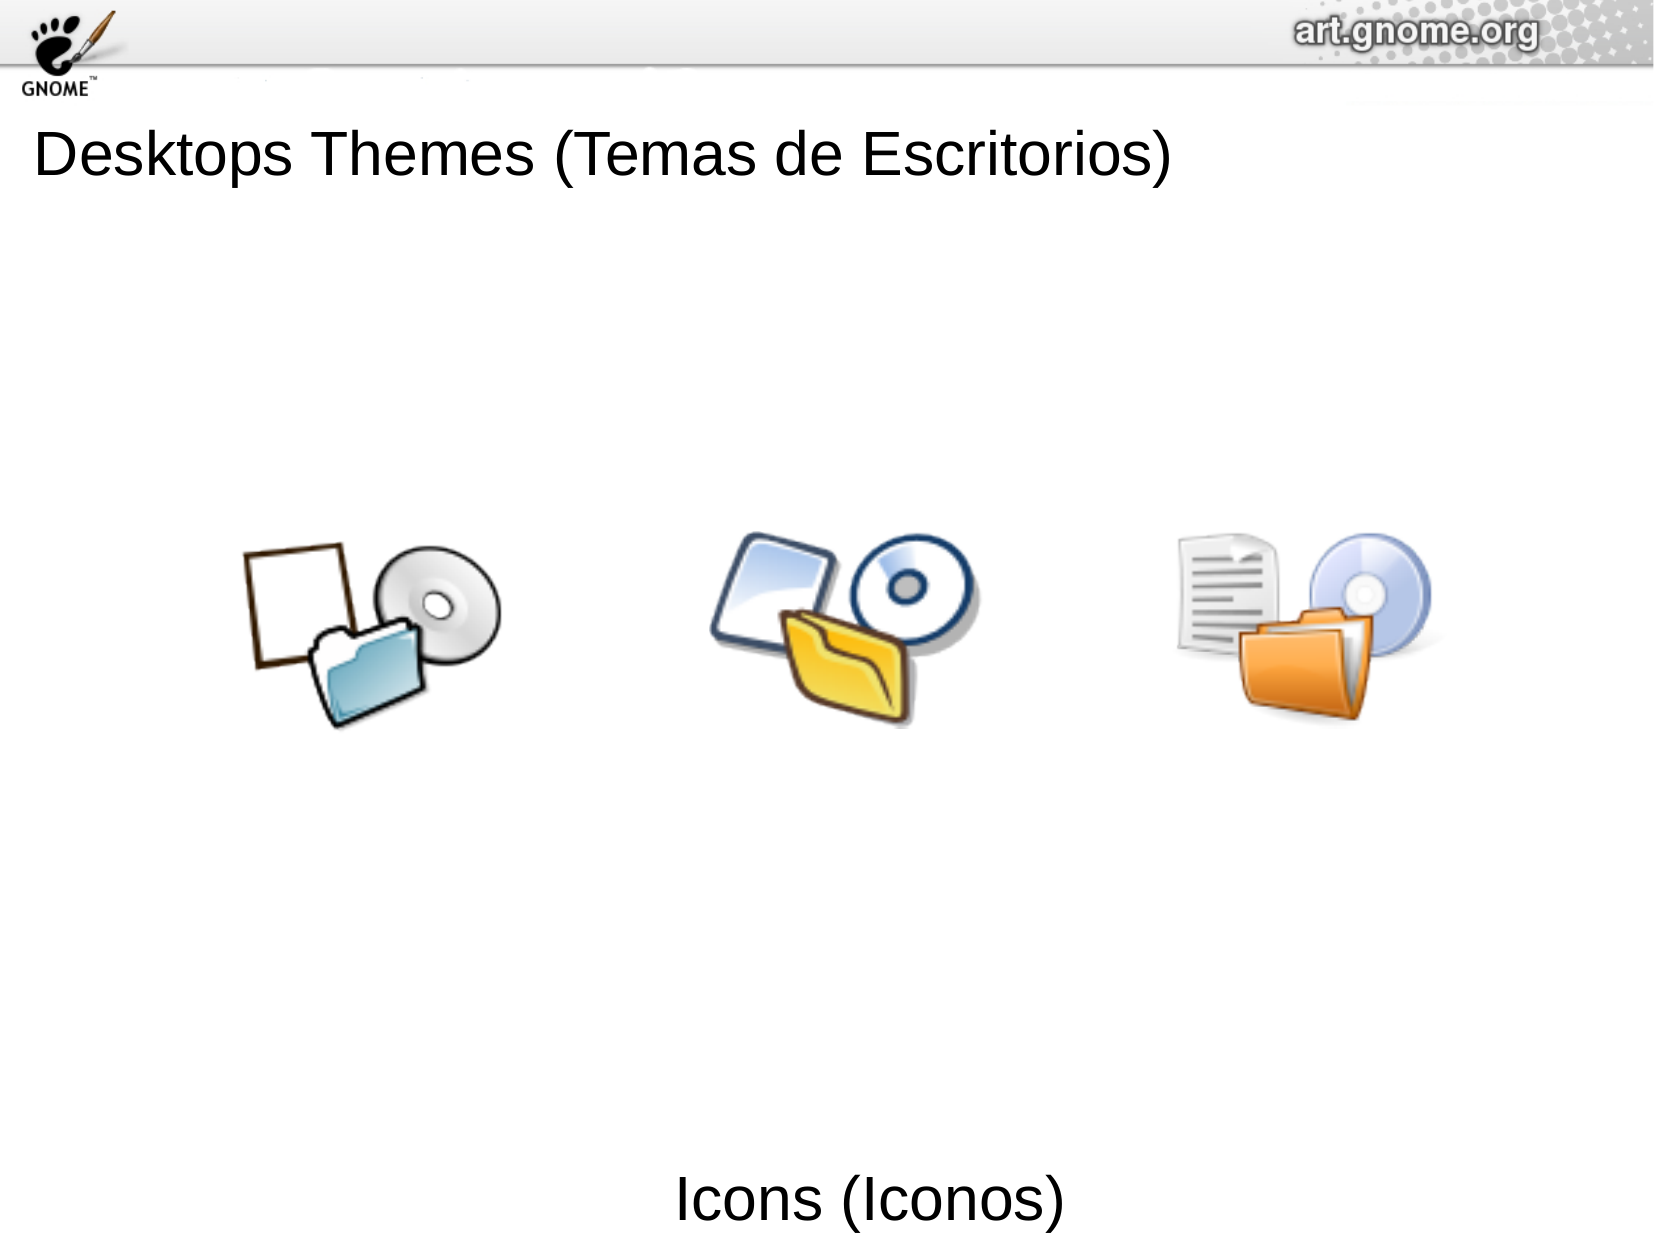

Desktops Themes (Temas de Escritorios)
Icons (Iconos)